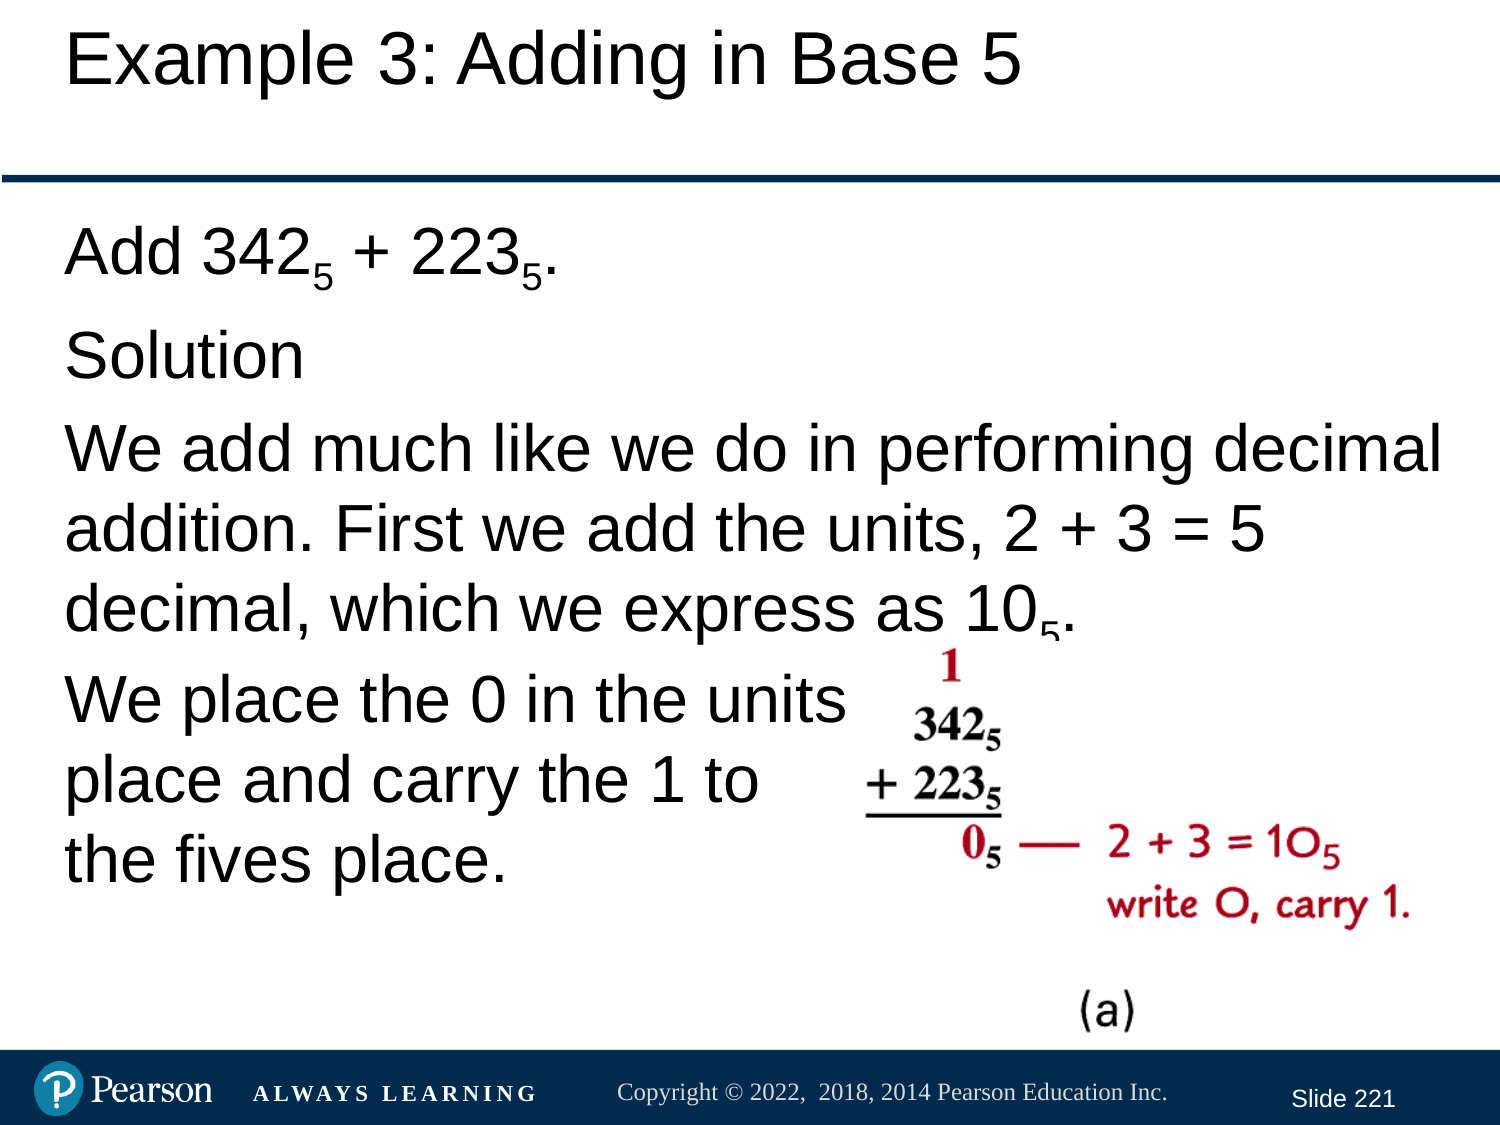

# Example 3: Adding in Base 5
Add 3425 + 2235.
Solution
We add much like we do in performing decimal addition. First we add the units, 2 + 3 = 5 decimal, which we express as 105.
We place the 0 in the units
place and carry the 1 to
the fives place.